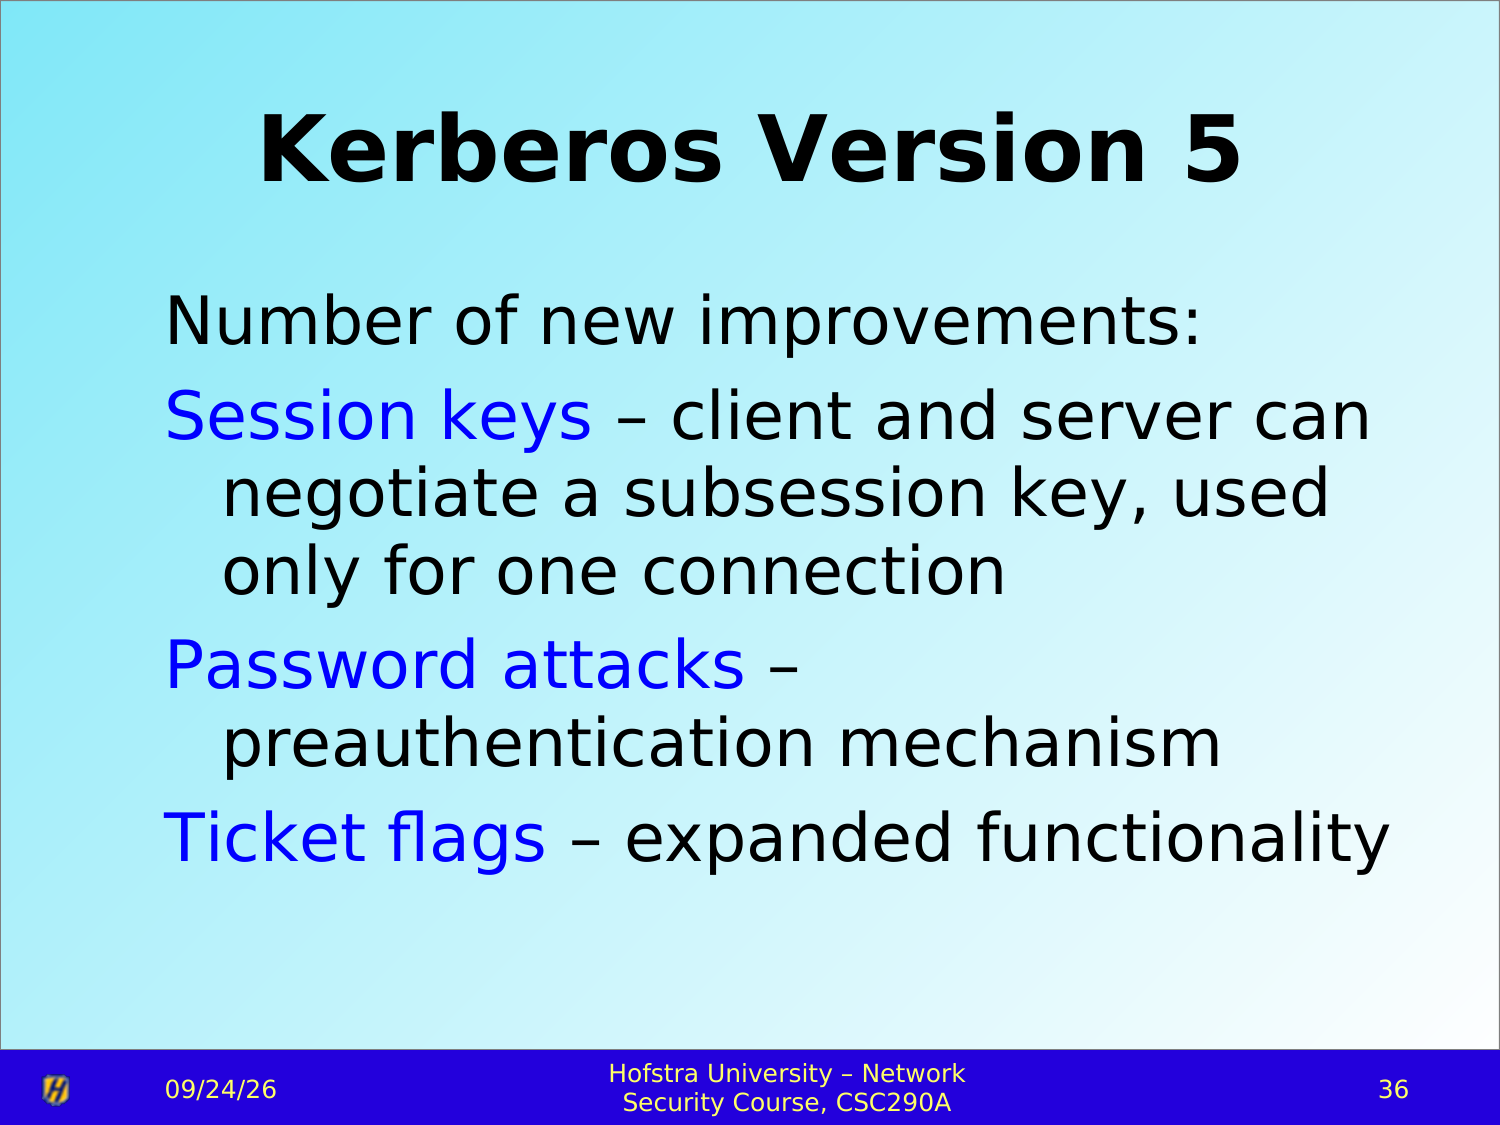

# Kerberos Version 5
Number of new improvements:
Session keys – client and server can negotiate a subsession key, used only for one connection
Password attacks – preauthentication mechanism
Ticket flags – expanded functionality
36